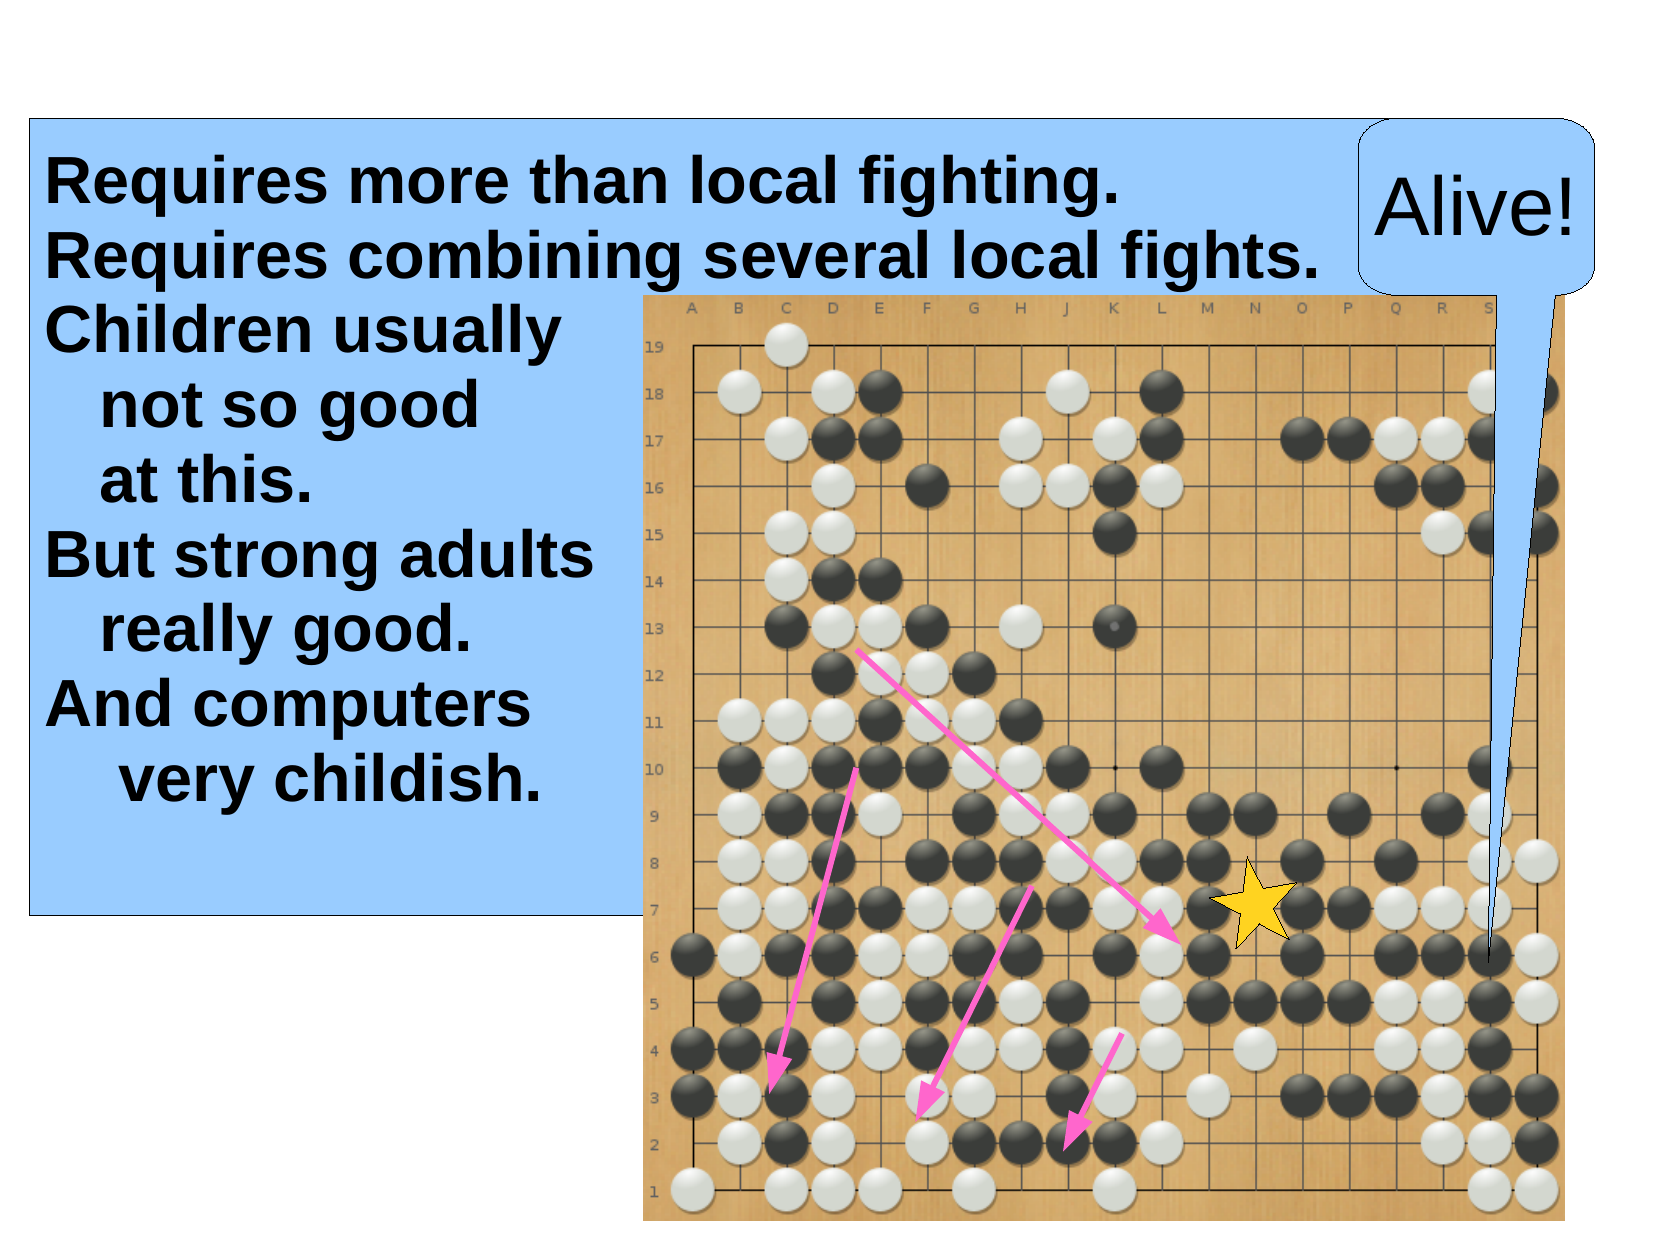

Requires more than local fighting.
Requires combining several local fights.
Children usually
 not so good
 at this.
But strong adults
 really good.
And computers
 very childish.
Alive!
Looks like a
bad move,
“locally”.